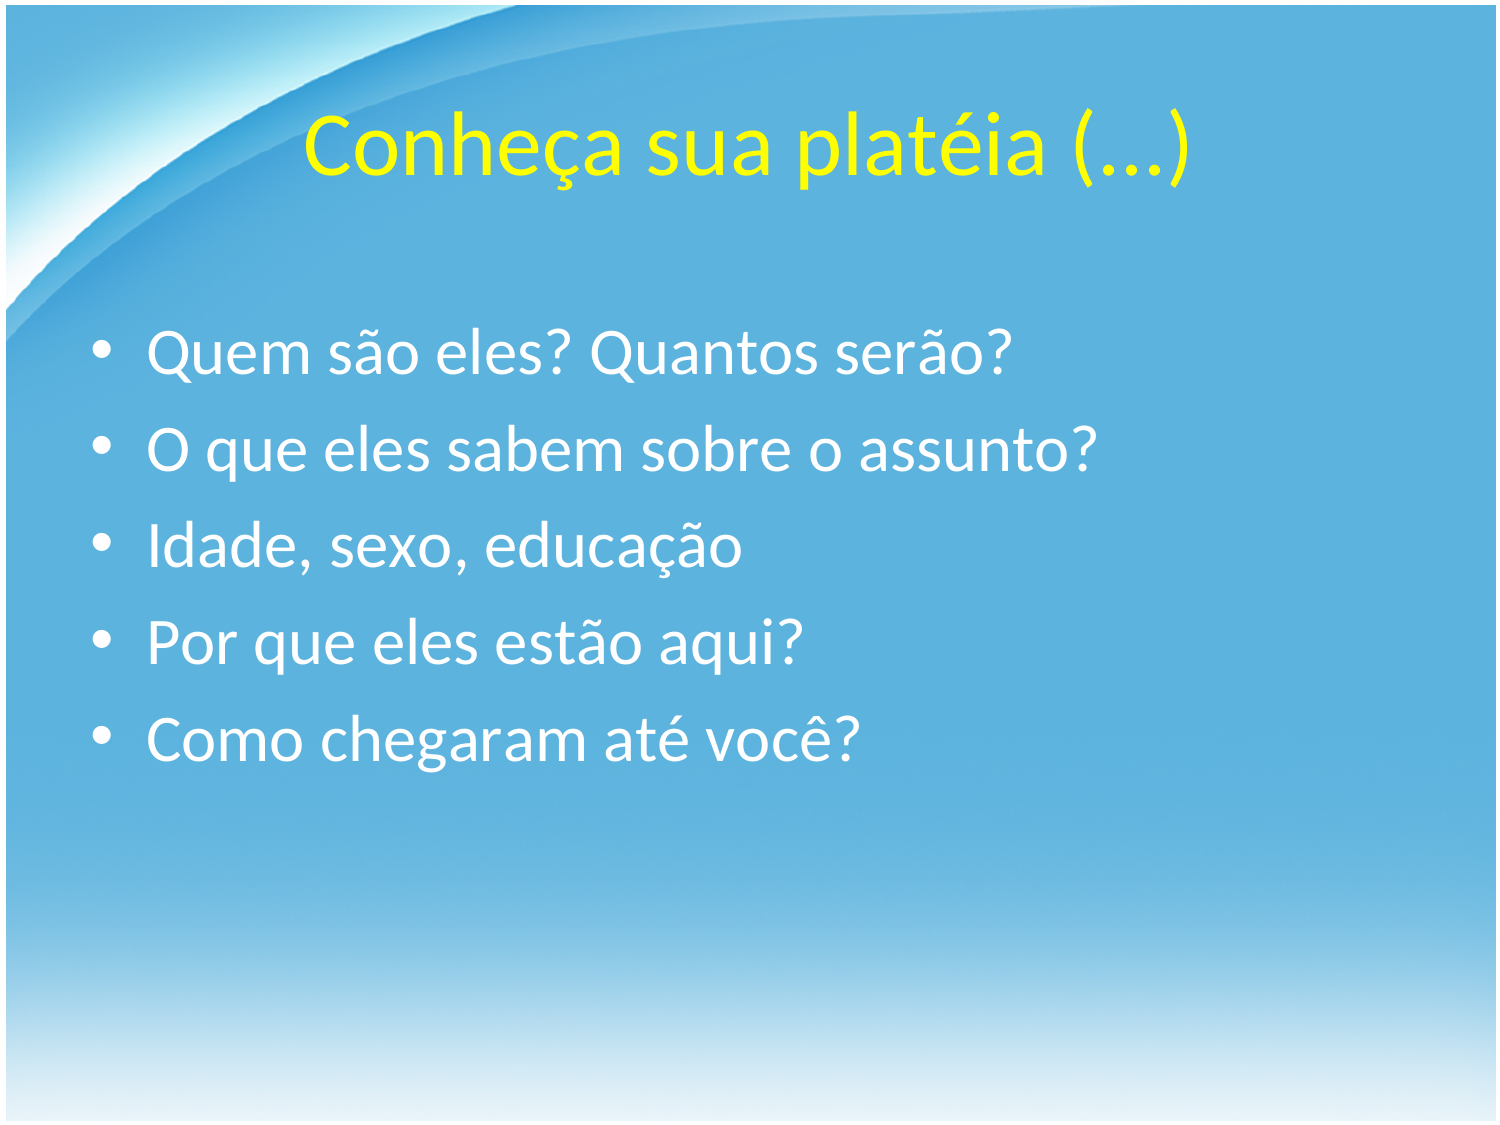

# Conheça sua platéia (...)
Quem são eles? Quantos serão?
O que eles sabem sobre o assunto?
Idade, sexo, educação
Por que eles estão aqui?
Como chegaram até você?